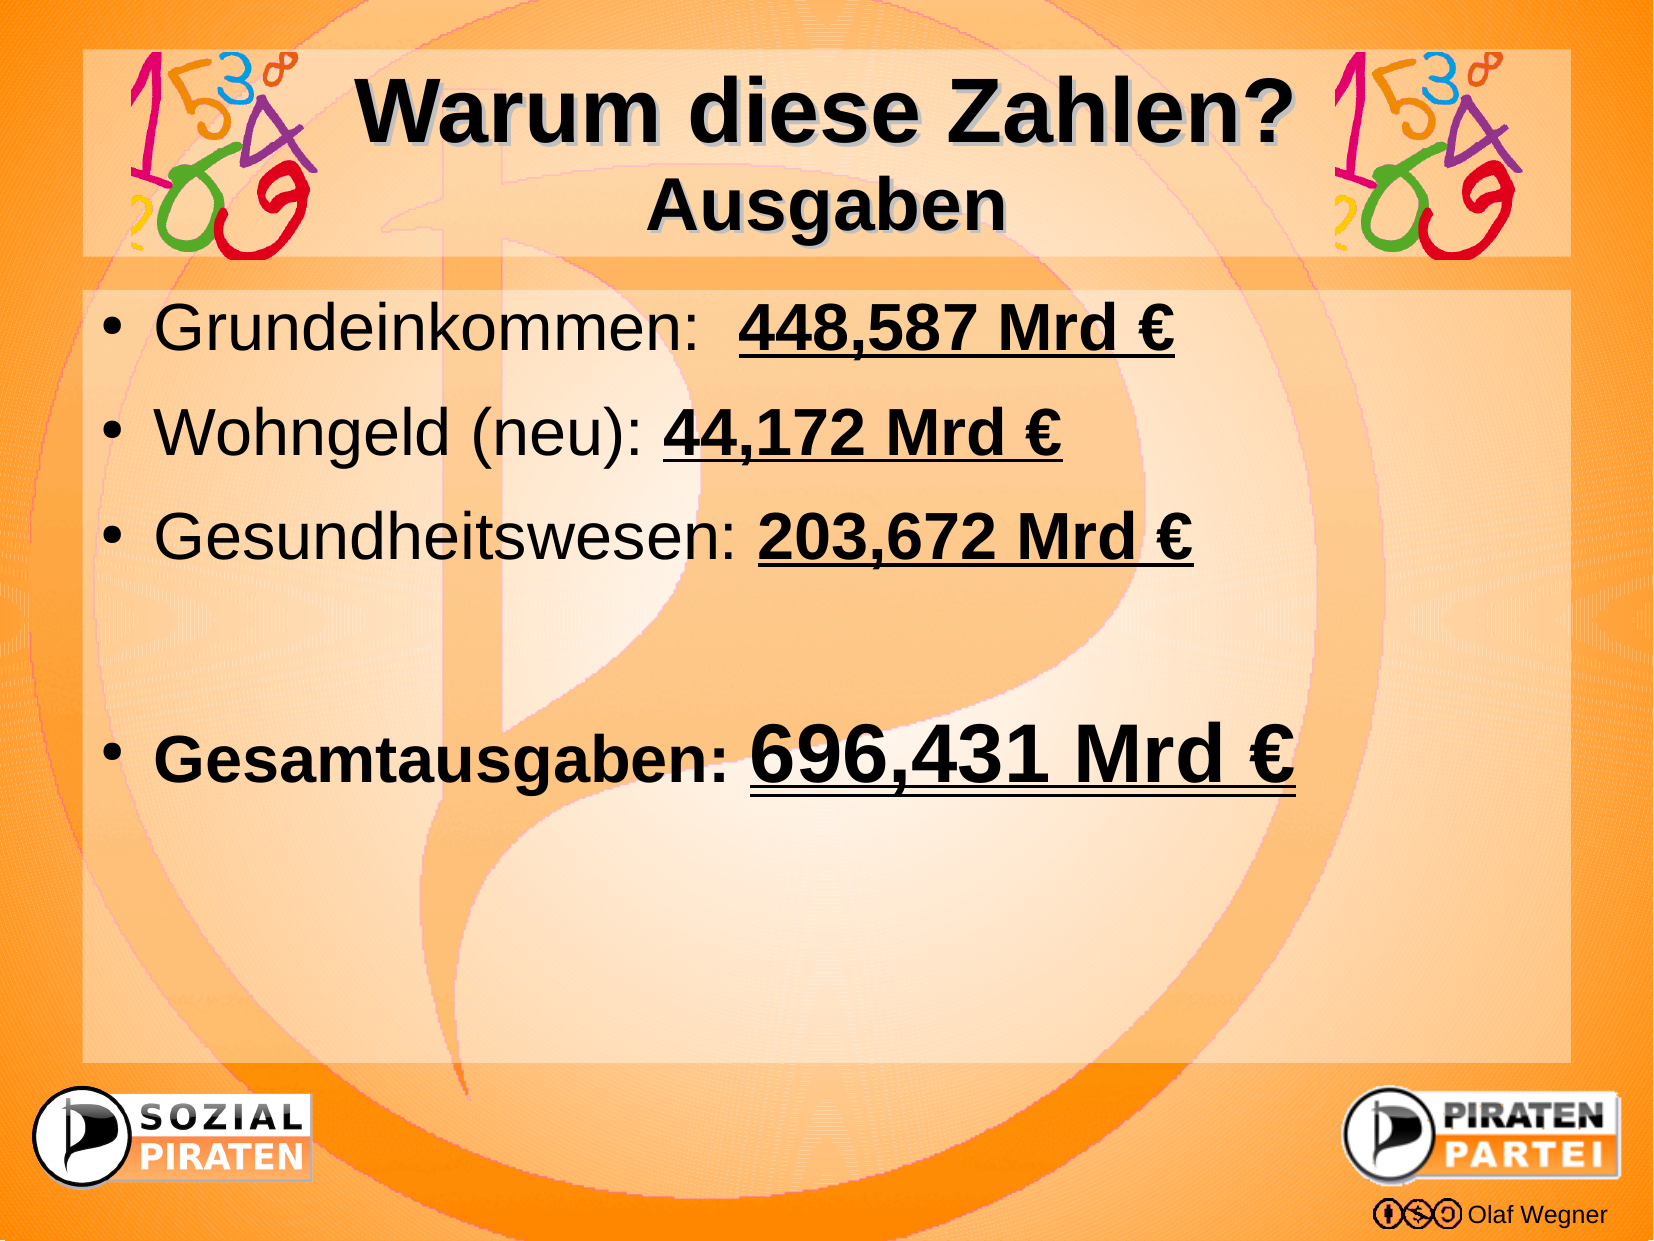

Warum diese Zahlen?
Ausgaben
# Grundeinkommen: 448,587 Mrd €
Wohngeld (neu): 44,172 Mrd €
Gesundheitswesen: 203,672 Mrd €
Gesamtausgaben: 696,431 Mrd €
Olaf Wegner